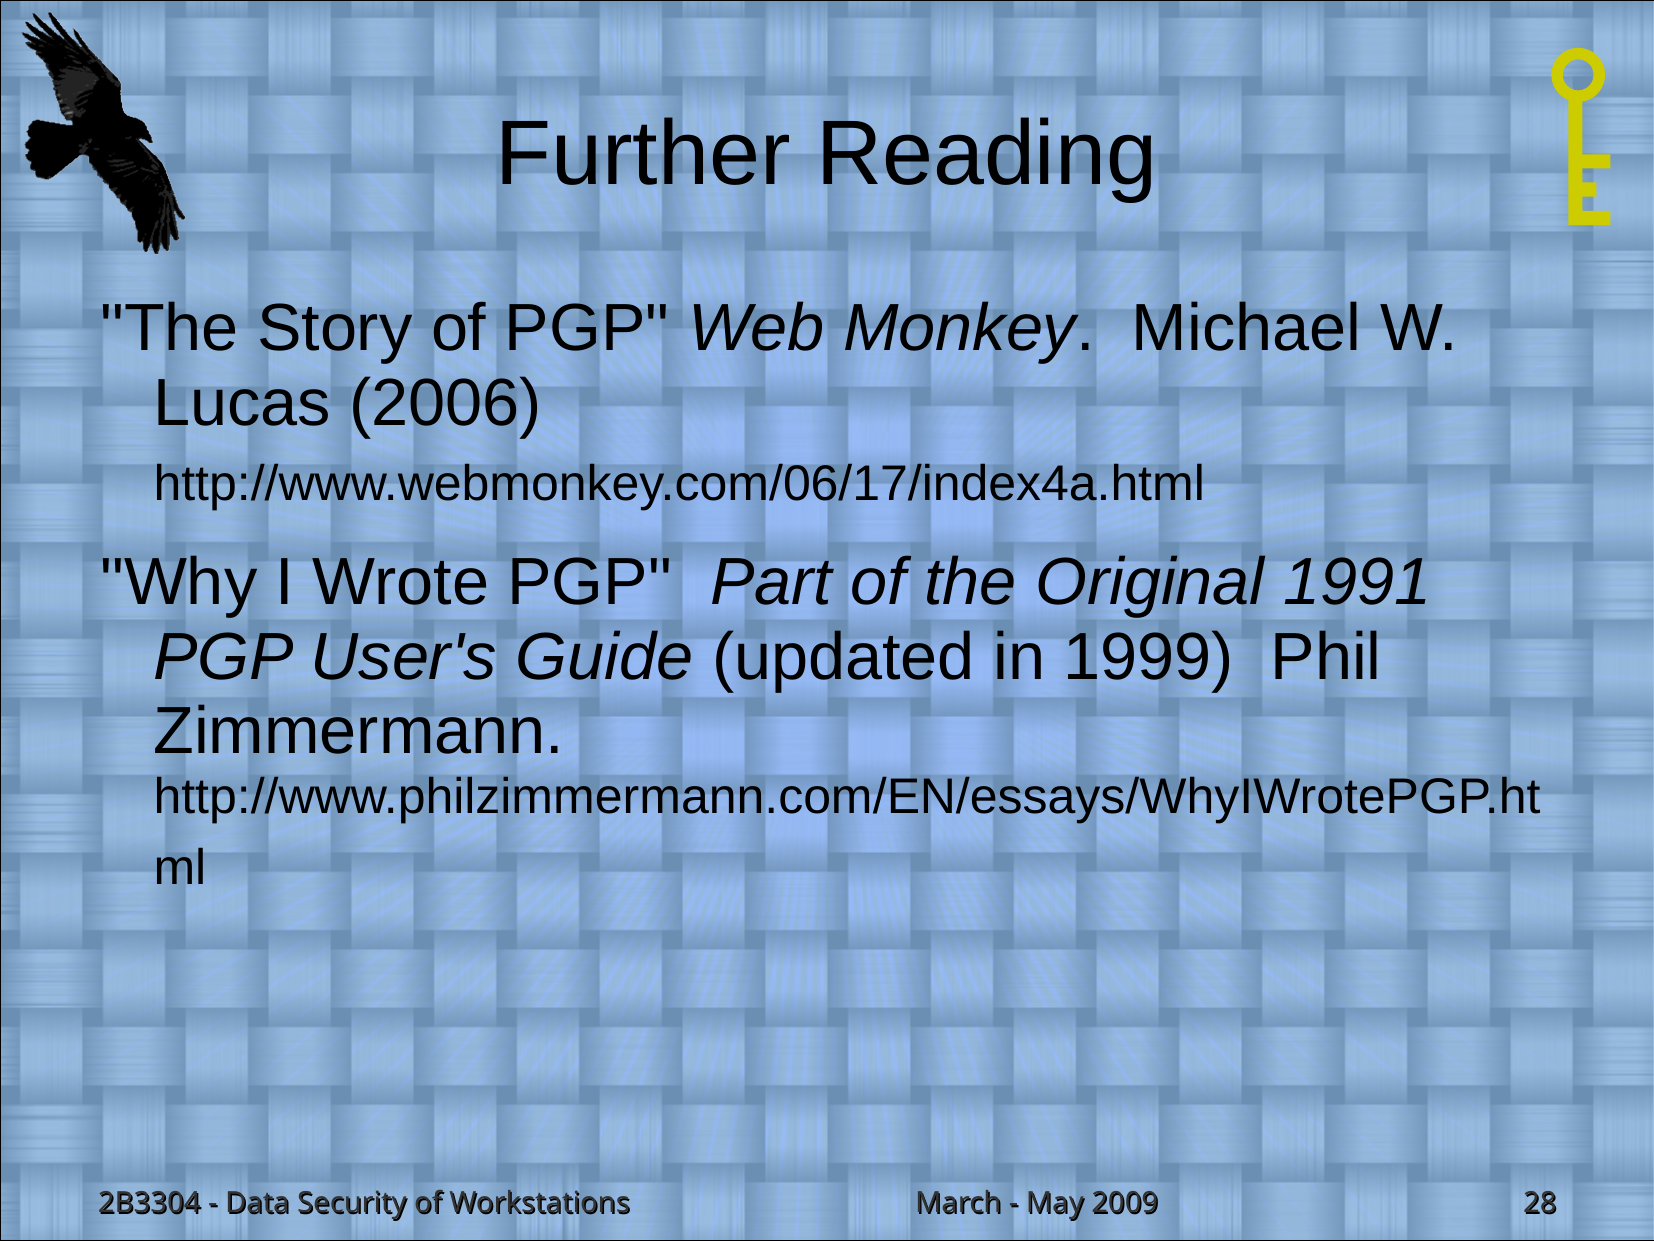

# Further Reading
"The Story of PGP" Web Monkey. Michael W. Lucas (2006)
http://www.webmonkey.com/06/17/index4a.html
"Why I Wrote PGP" Part of the Original 1991 PGP User's Guide (updated in 1999) Phil Zimmermann.
http://www.philzimmermann.com/EN/essays/WhyIWrotePGP.html